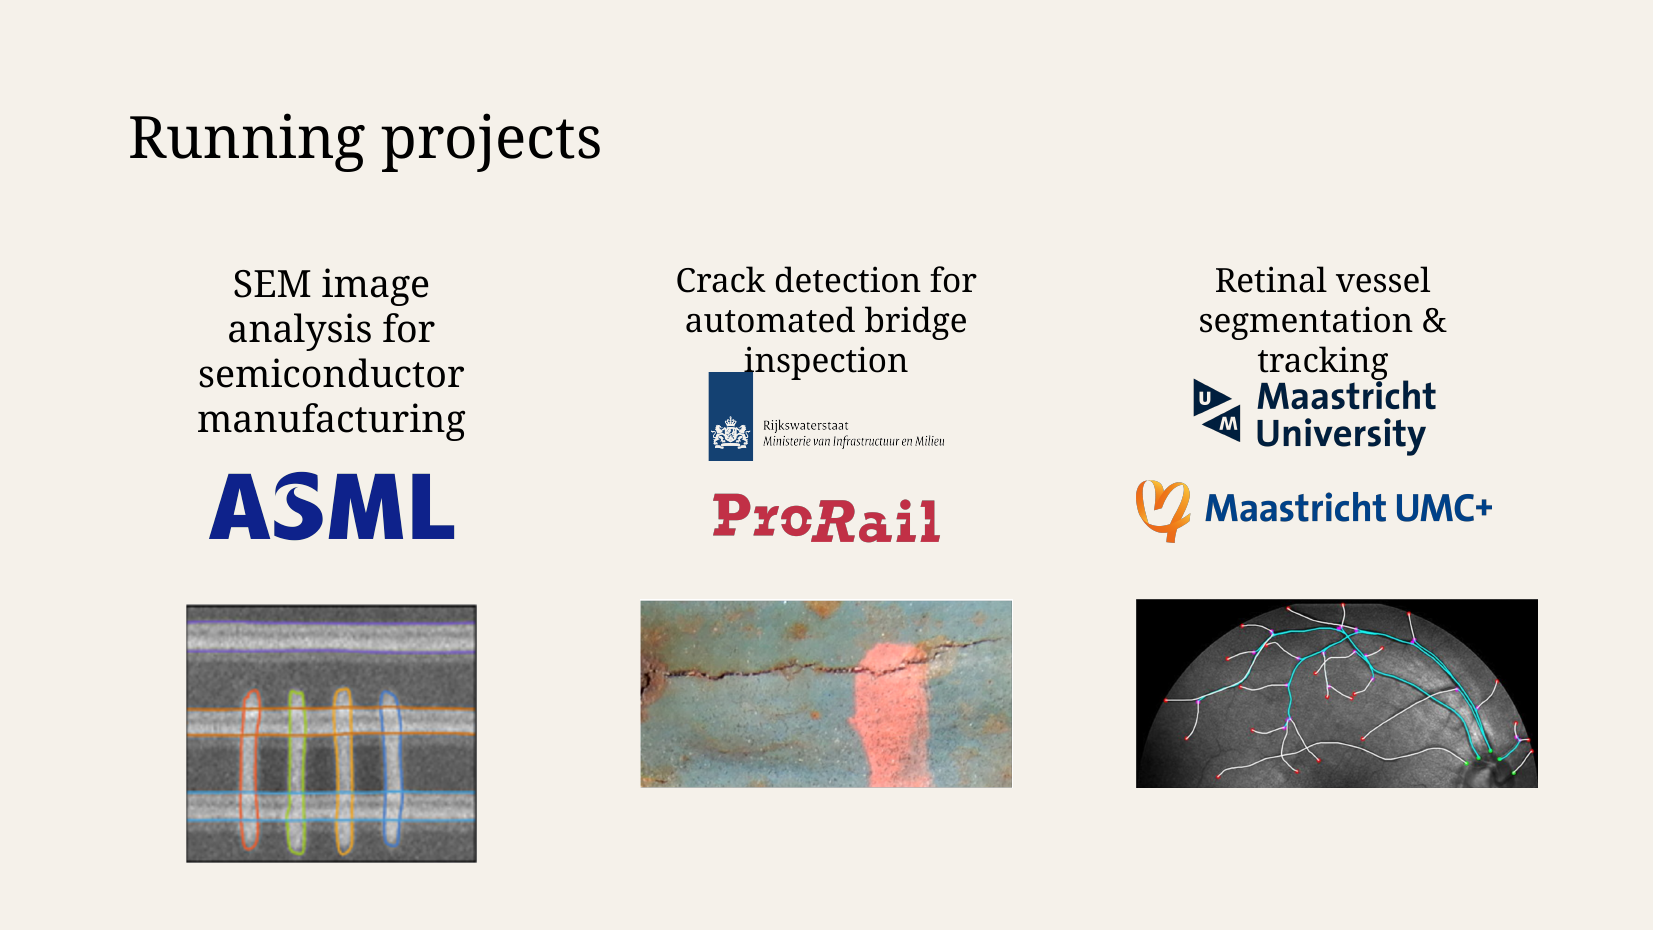

# Running projects
SEM image analysis for semiconductor manufacturing
Crack detection for automated bridge inspection
Retinal vessel segmentation & tracking